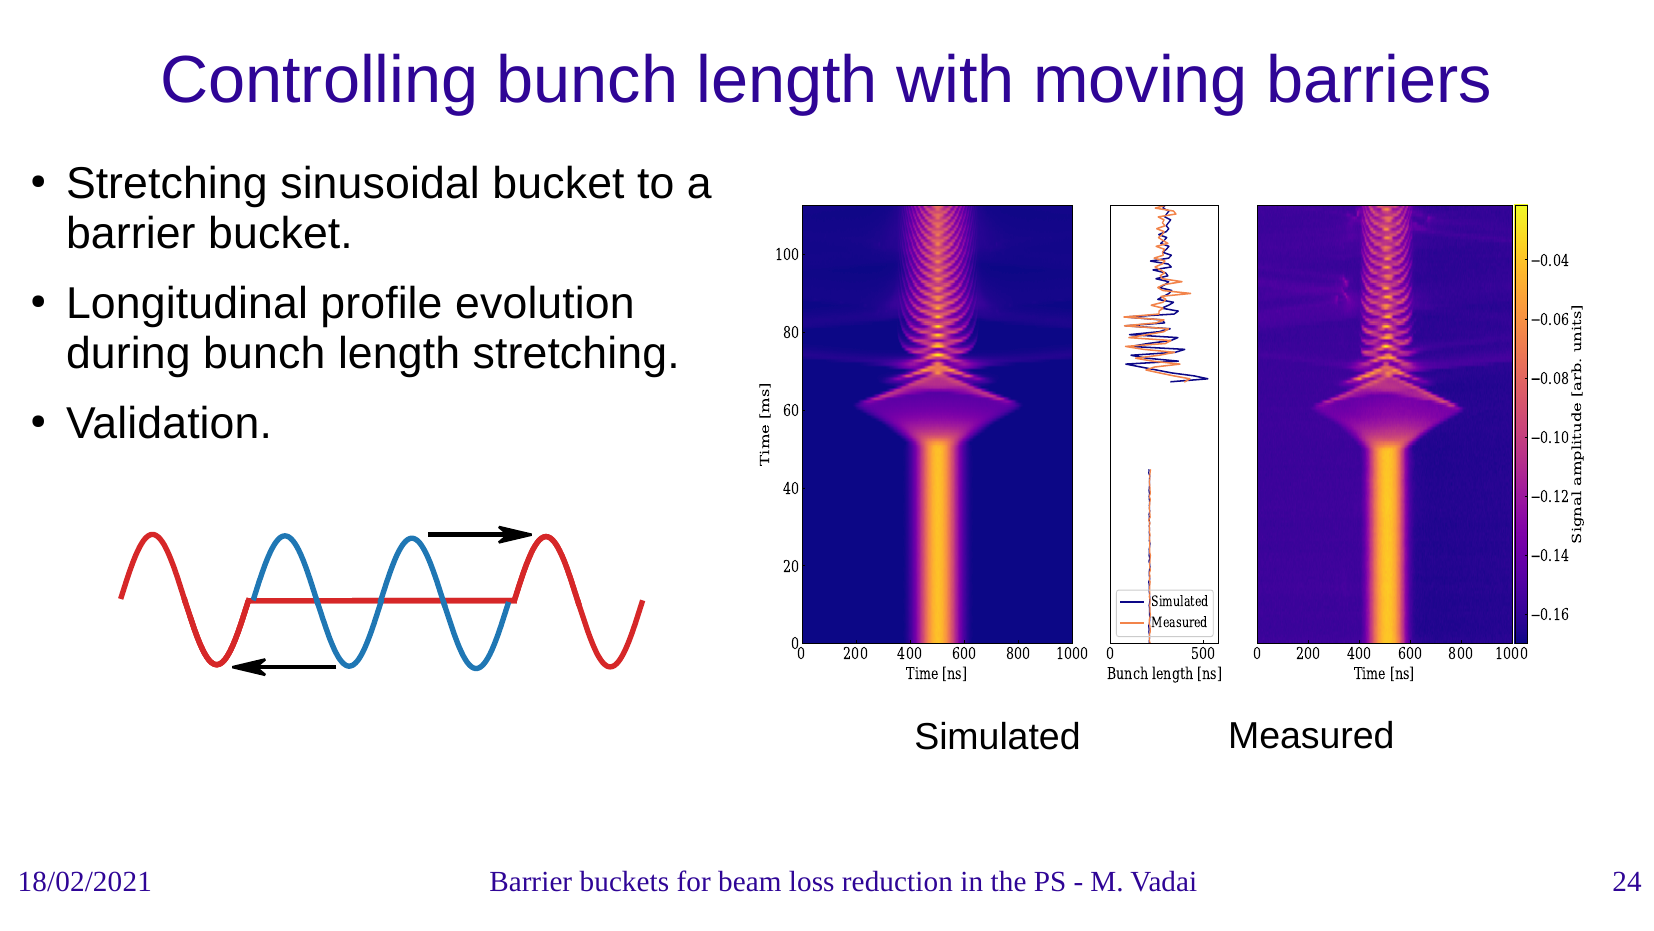

# Controlling bunch length with moving barriers
Stretching sinusoidal bucket to a barrier bucket.
Longitudinal profile evolution during bunch length stretching.
Validation.
Measured
Simulated
18/02/2021
Barrier buckets for beam loss reduction in the PS - M. Vadai
24